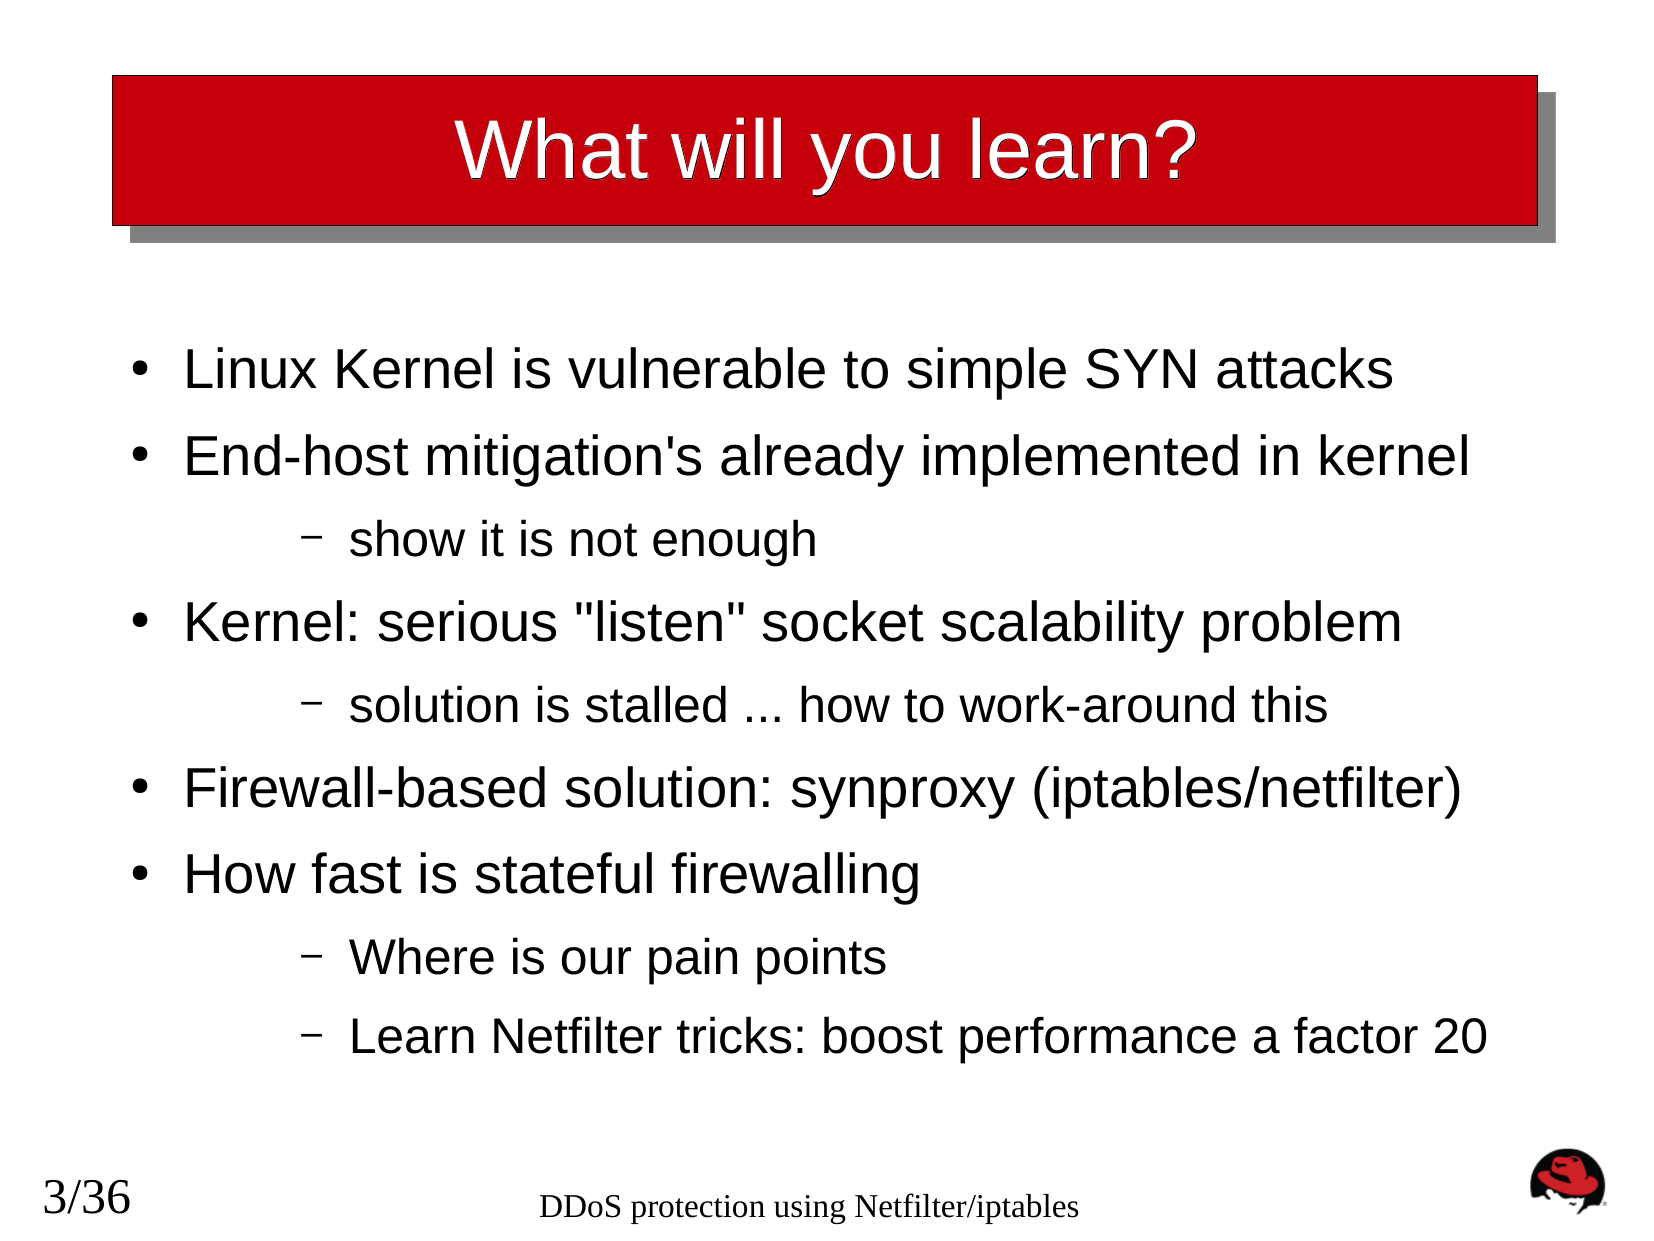

# What will you learn?
Linux Kernel is vulnerable to simple SYN attacks
End-host mitigation's already implemented in kernel
show it is not enough
Kernel: serious "listen" socket scalability problem
solution is stalled ... how to work-around this
Firewall-based solution: synproxy (iptables/netfilter)
How fast is stateful firewalling
Where is our pain points
Learn Netfilter tricks: boost performance a factor 20